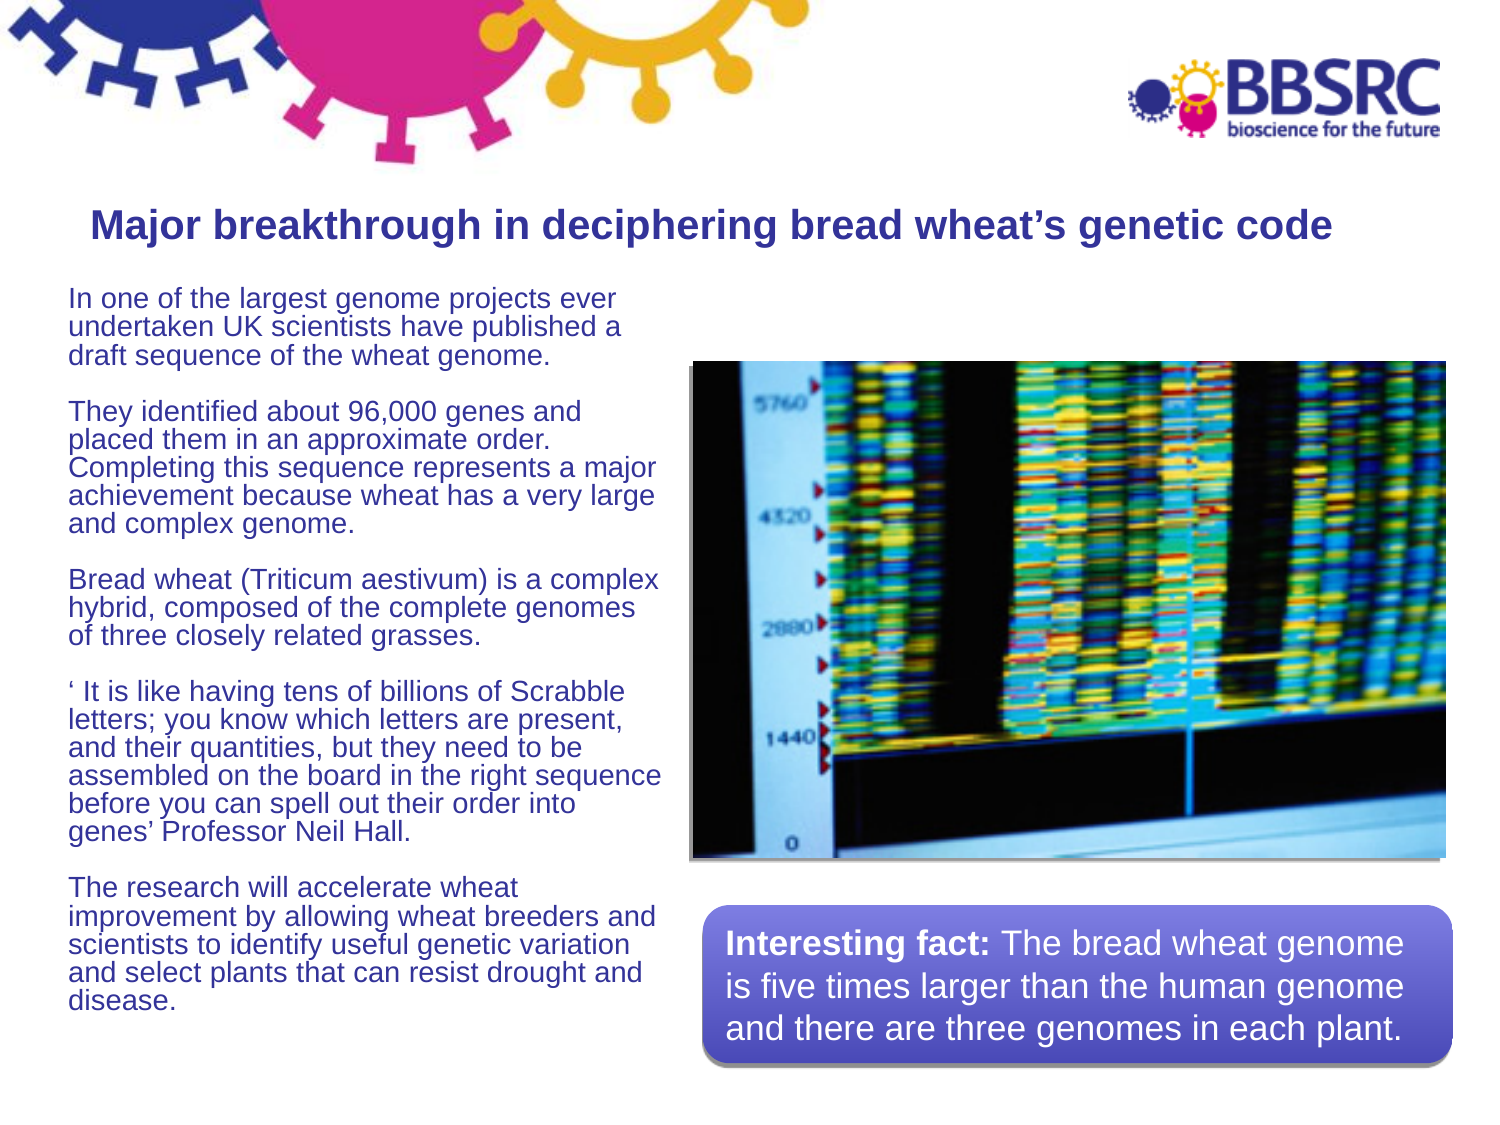

# Major breakthrough in deciphering bread wheat’s genetic code
In one of the largest genome projects ever undertaken UK scientists have published a draft sequence of the wheat genome.
They identified about 96,000 genes and placed them in an approximate order. Completing this sequence represents a major achievement because wheat has a very large and complex genome.
Bread wheat (Triticum aestivum) is a complex hybrid, composed of the complete genomes of three closely related grasses.
‘ It is like having tens of billions of Scrabble letters; you know which letters are present, and their quantities, but they need to be assembled on the board in the right sequence before you can spell out their order into genes’ Professor Neil Hall.
The research will accelerate wheat improvement by allowing wheat breeders and scientists to identify useful genetic variation and select plants that can resist drought and disease.
Interesting fact: The bread wheat genome is five times larger than the human genome and there are three genomes in each plant.